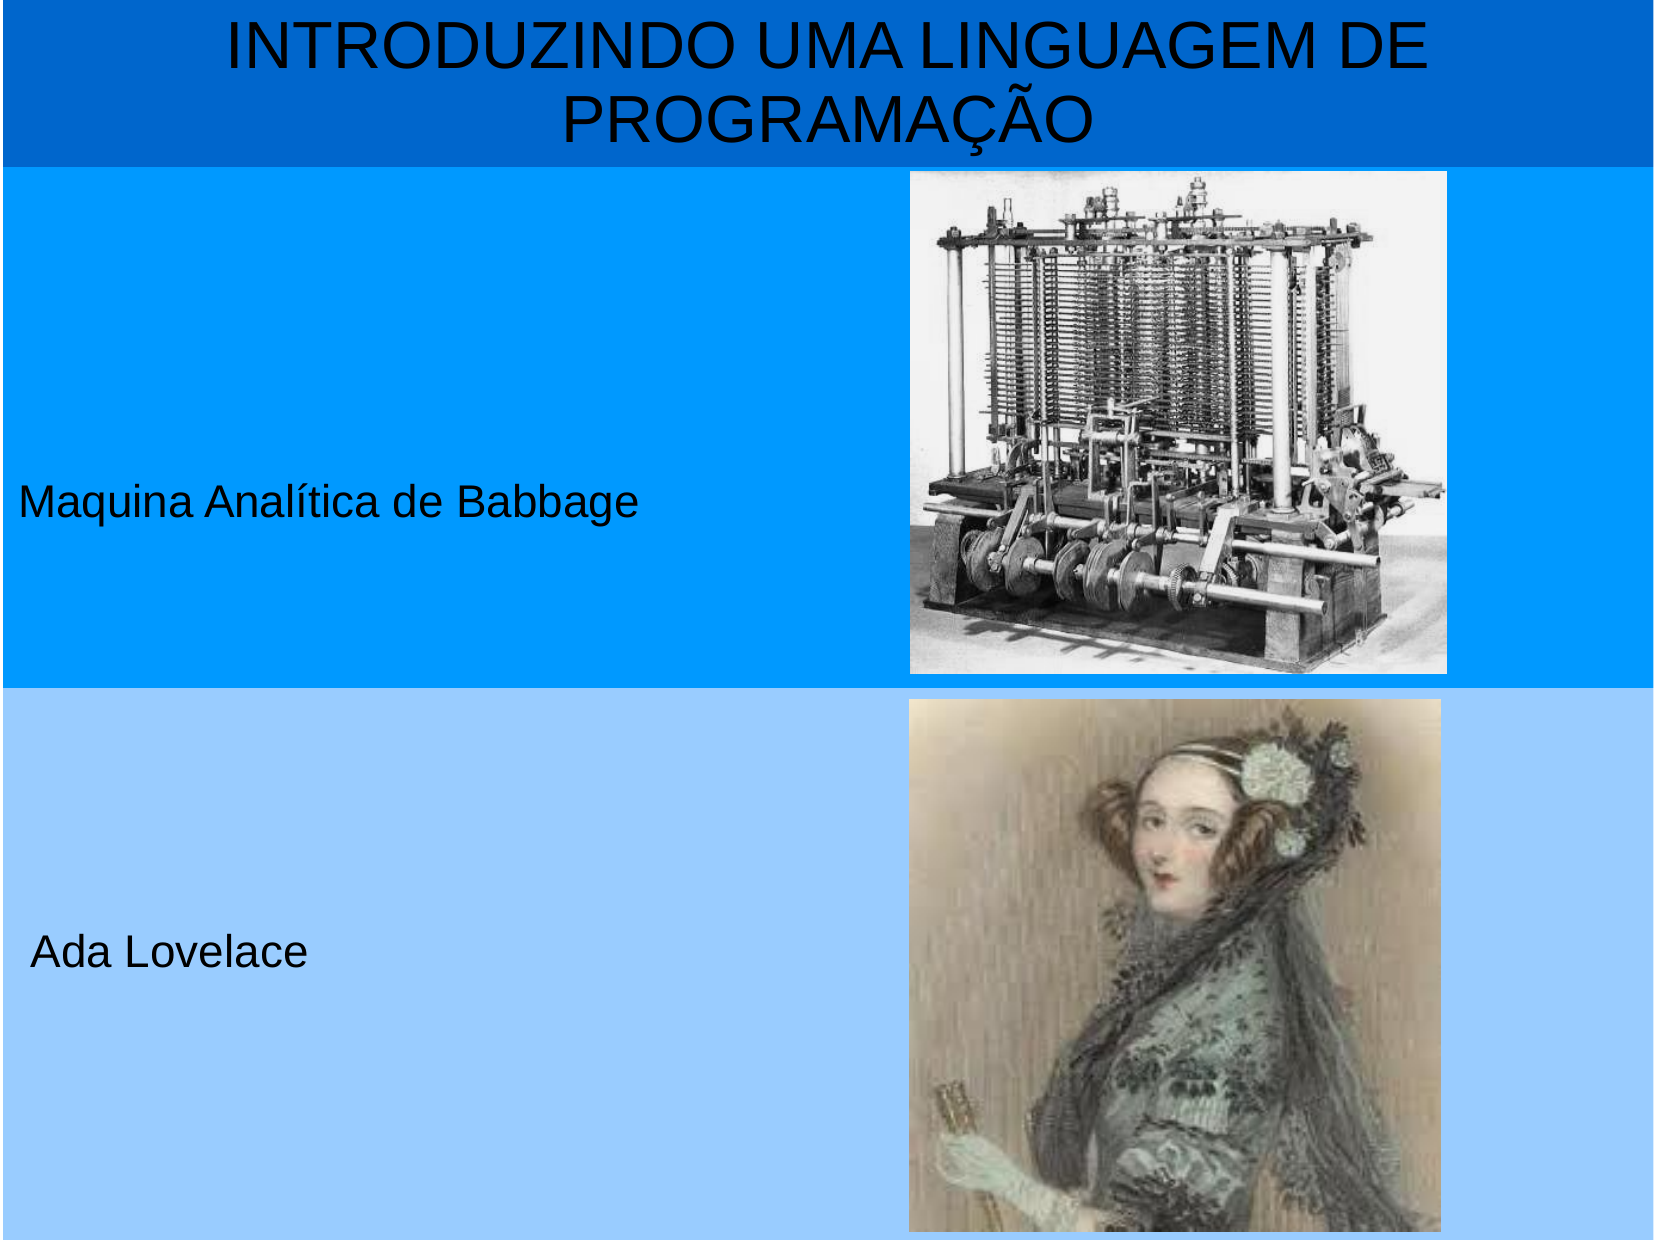

| INTRODUZINDO UMA LINGUAGEM DE PROGRAMAÇÃO |
| --- |
| Maquina Analítica de Babbage |
| Ada Lovelace |